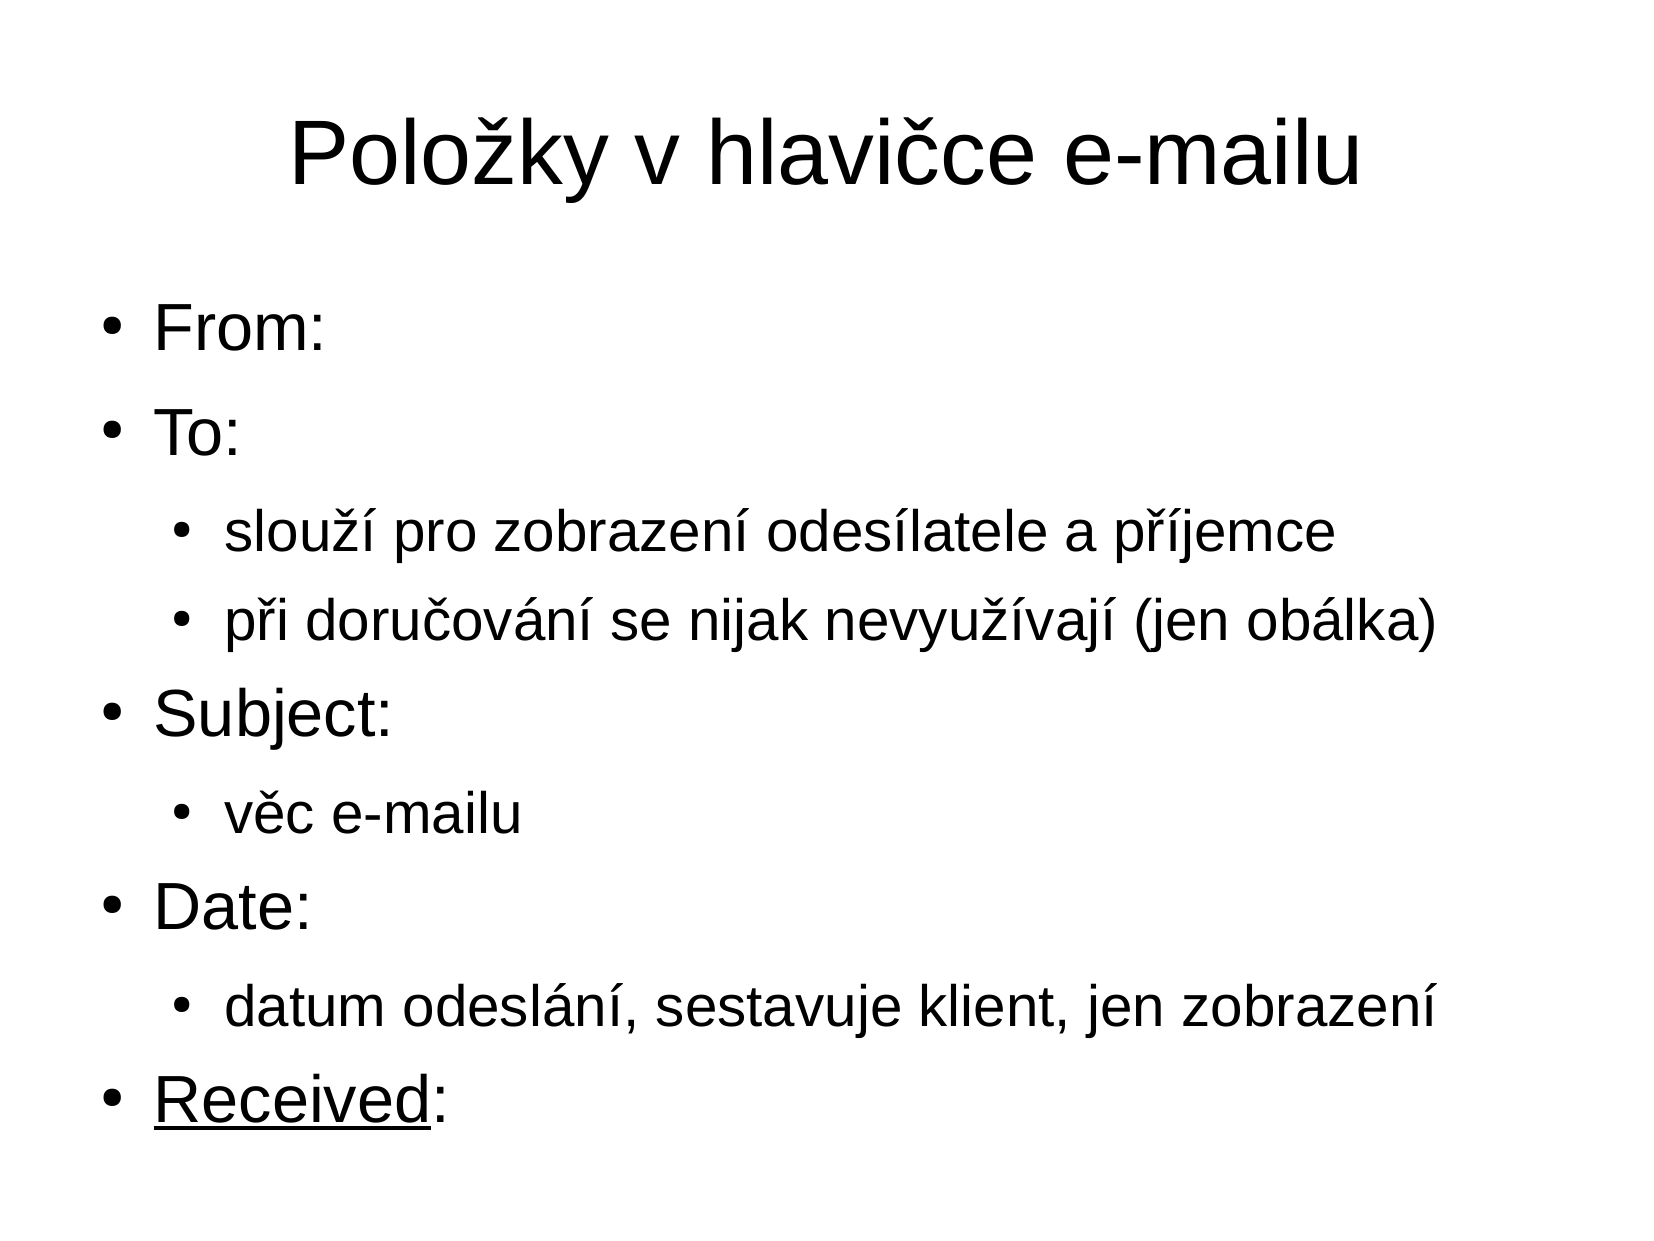

# Položky v hlavičce e-mailu
From:
To:
slouží pro zobrazení odesílatele a příjemce
při doručování se nijak nevyužívají (jen obálka)
Subject:
věc e-mailu
Date:
datum odeslání, sestavuje klient, jen zobrazení
Received: